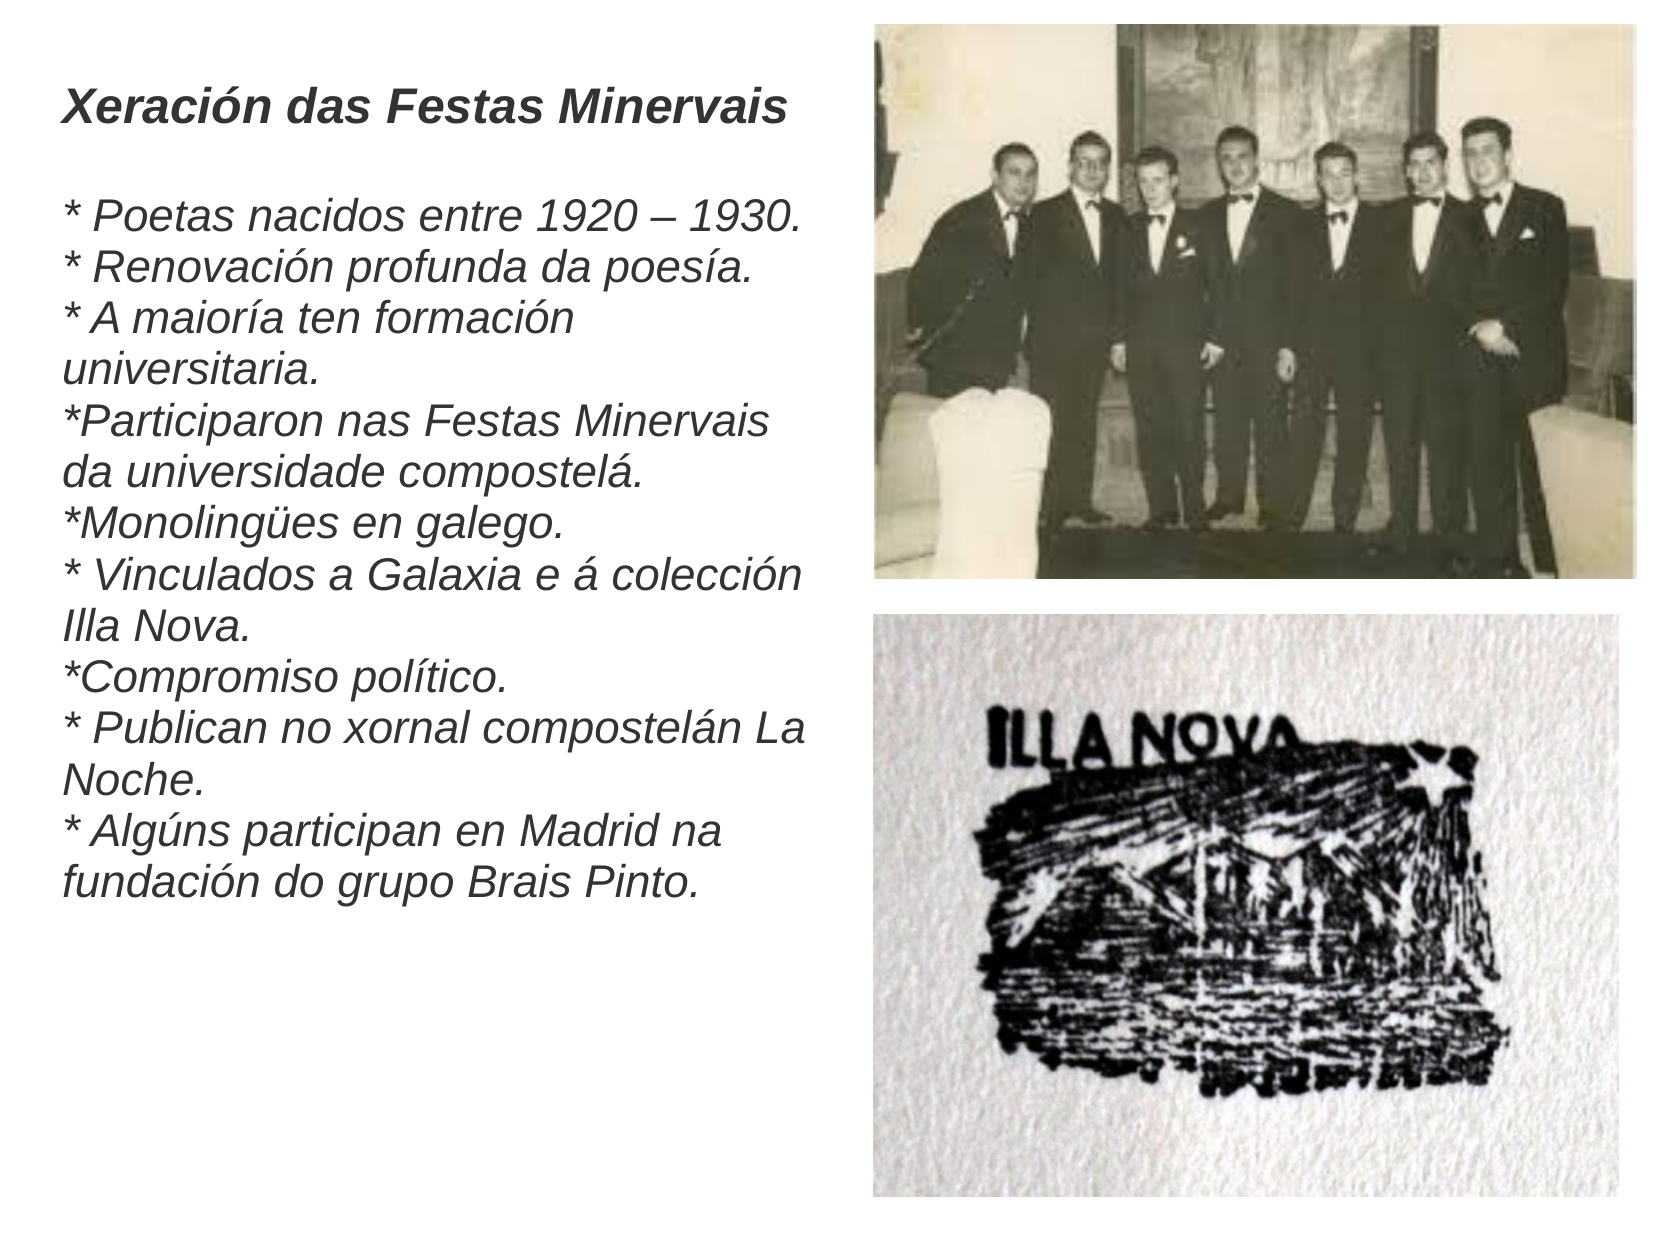

Xeración das Festas Minervais
* Poetas nacidos entre 1920 – 1930.
* Renovación profunda da poesía.
* A maioría ten formación universitaria.
*Participaron nas Festas Minervais da universidade compostelá.
*Monolingües en galego.
* Vinculados a Galaxia e á colección Illa Nova.
*Compromiso político.
* Publican no xornal compostelán La Noche.
* Algúns participan en Madrid na fundación do grupo Brais Pinto.